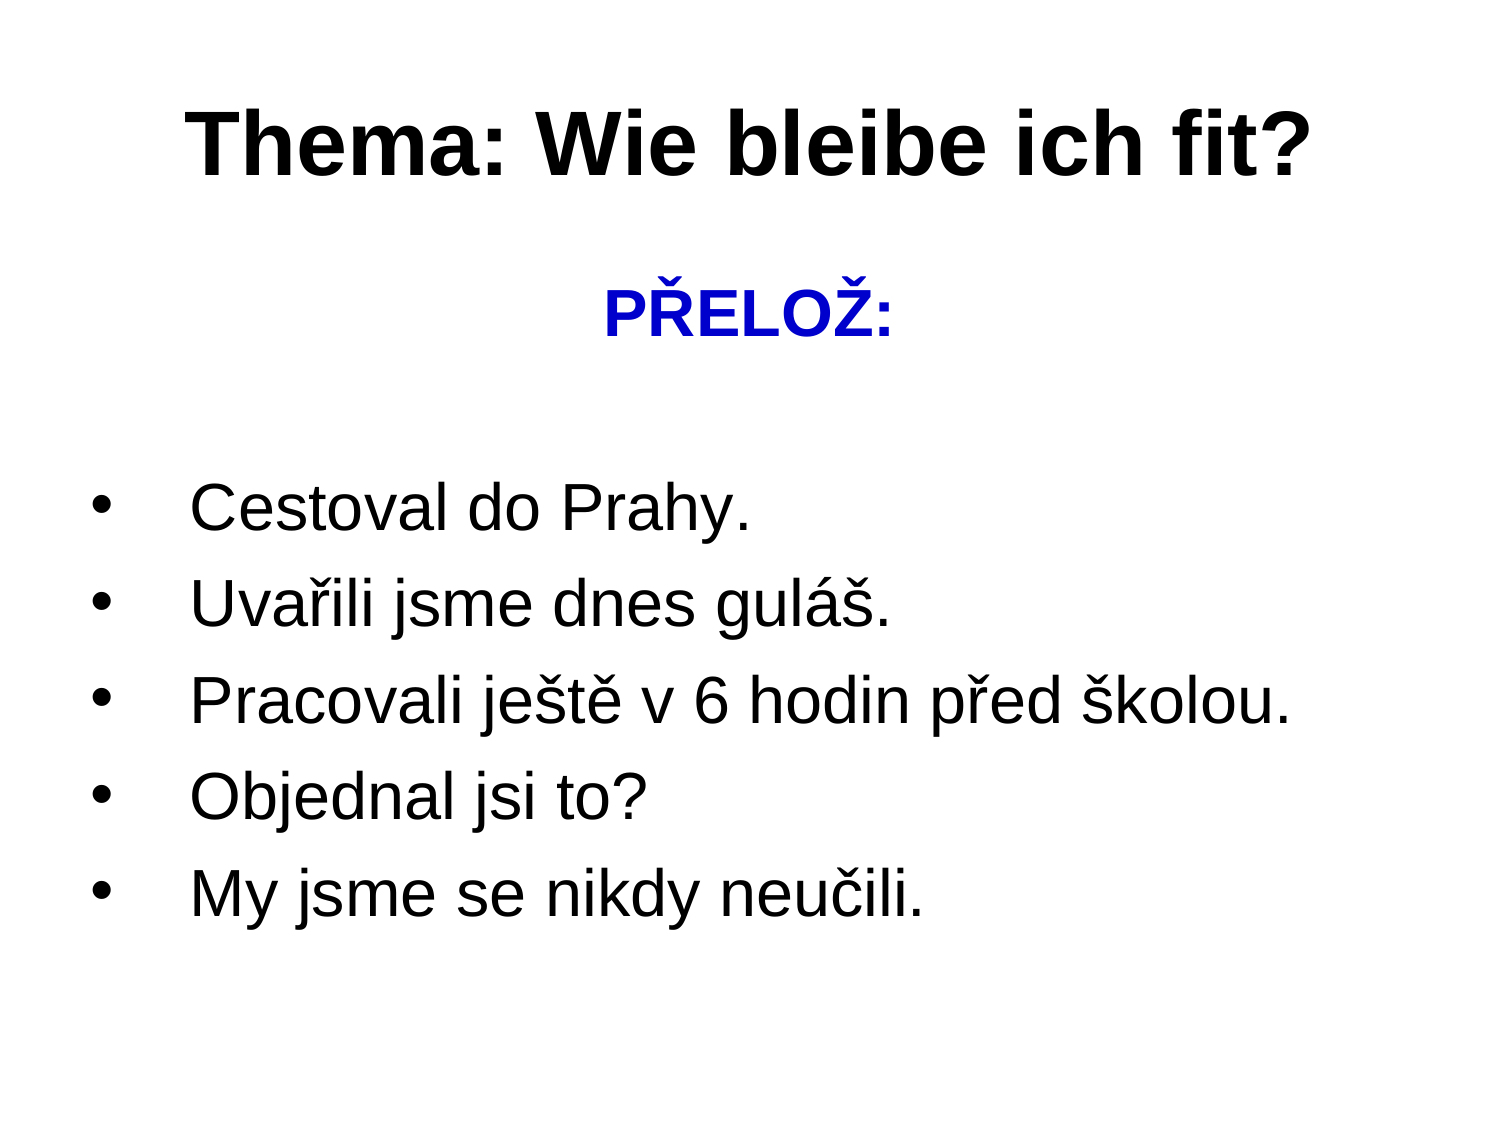

# Thema: Wie bleibe ich fit?
PŘELOŽ:
Cestoval do Prahy.
Uvařili jsme dnes guláš.
Pracovali ještě v 6 hodin před školou.
Objednal jsi to?
My jsme se nikdy neučili.